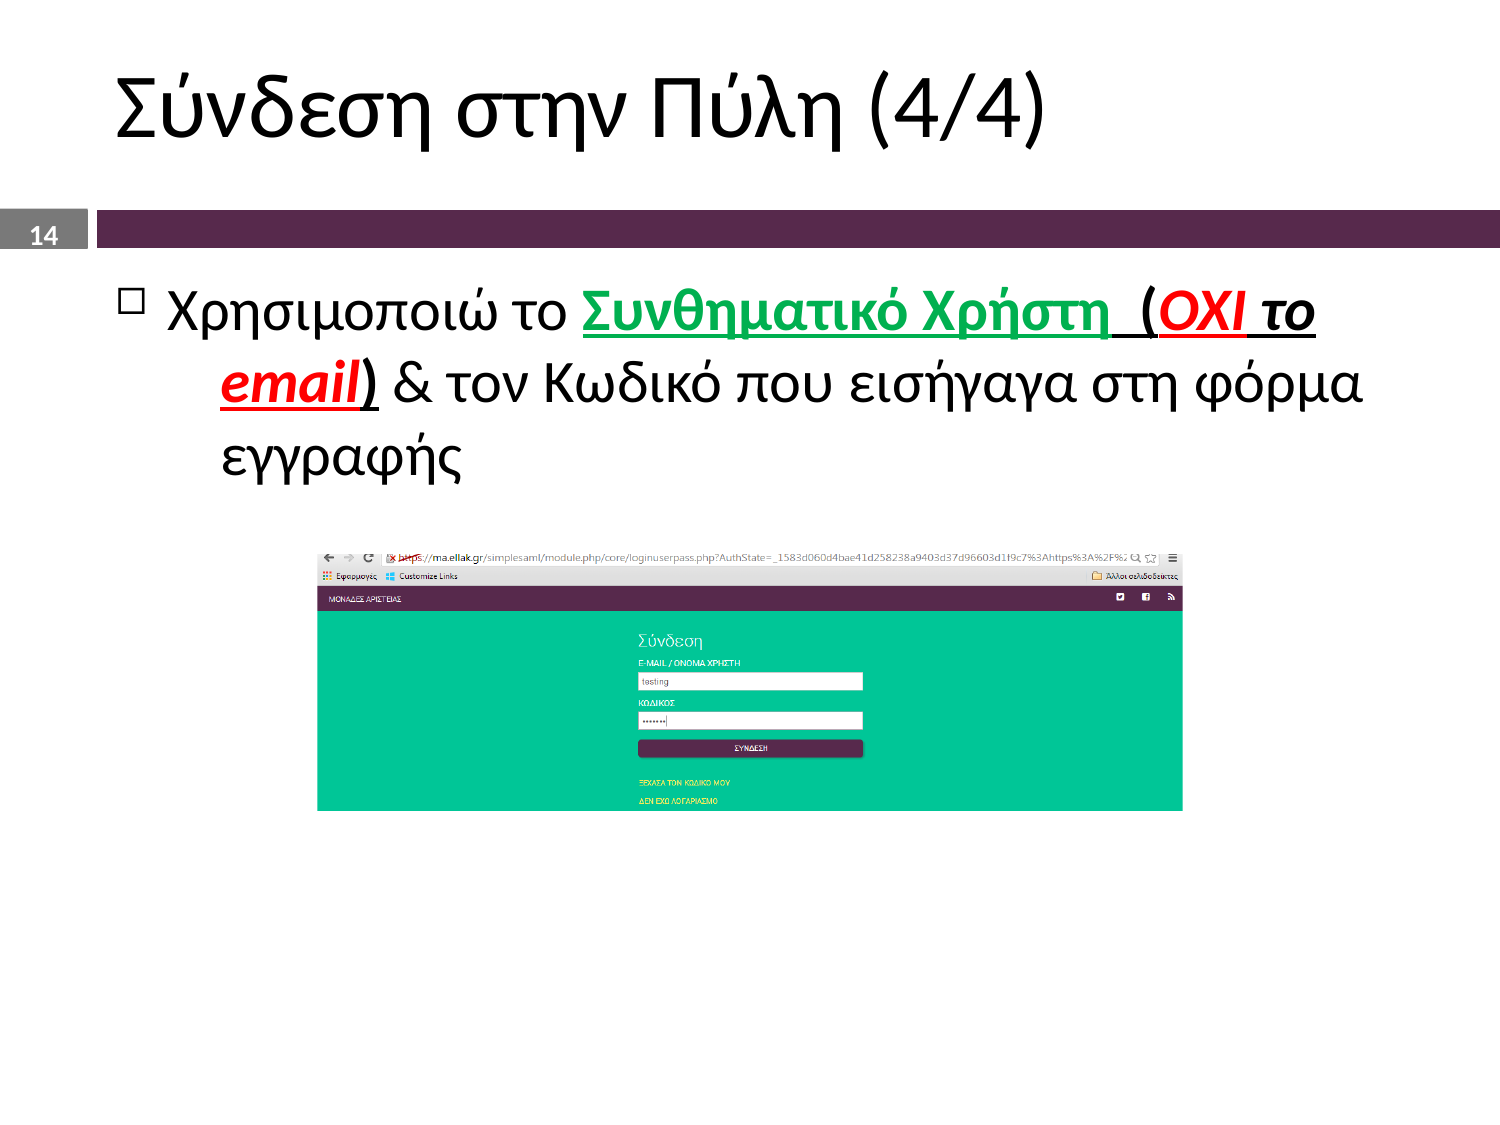

# Σύνδεση στην Πύλη (4/4)
Χρησιμοποιώ το Συνθηματικό Χρήστη (ΌΧΙ το email) & τον Κωδικό που εισήγαγα στη φόρμα εγγραφής